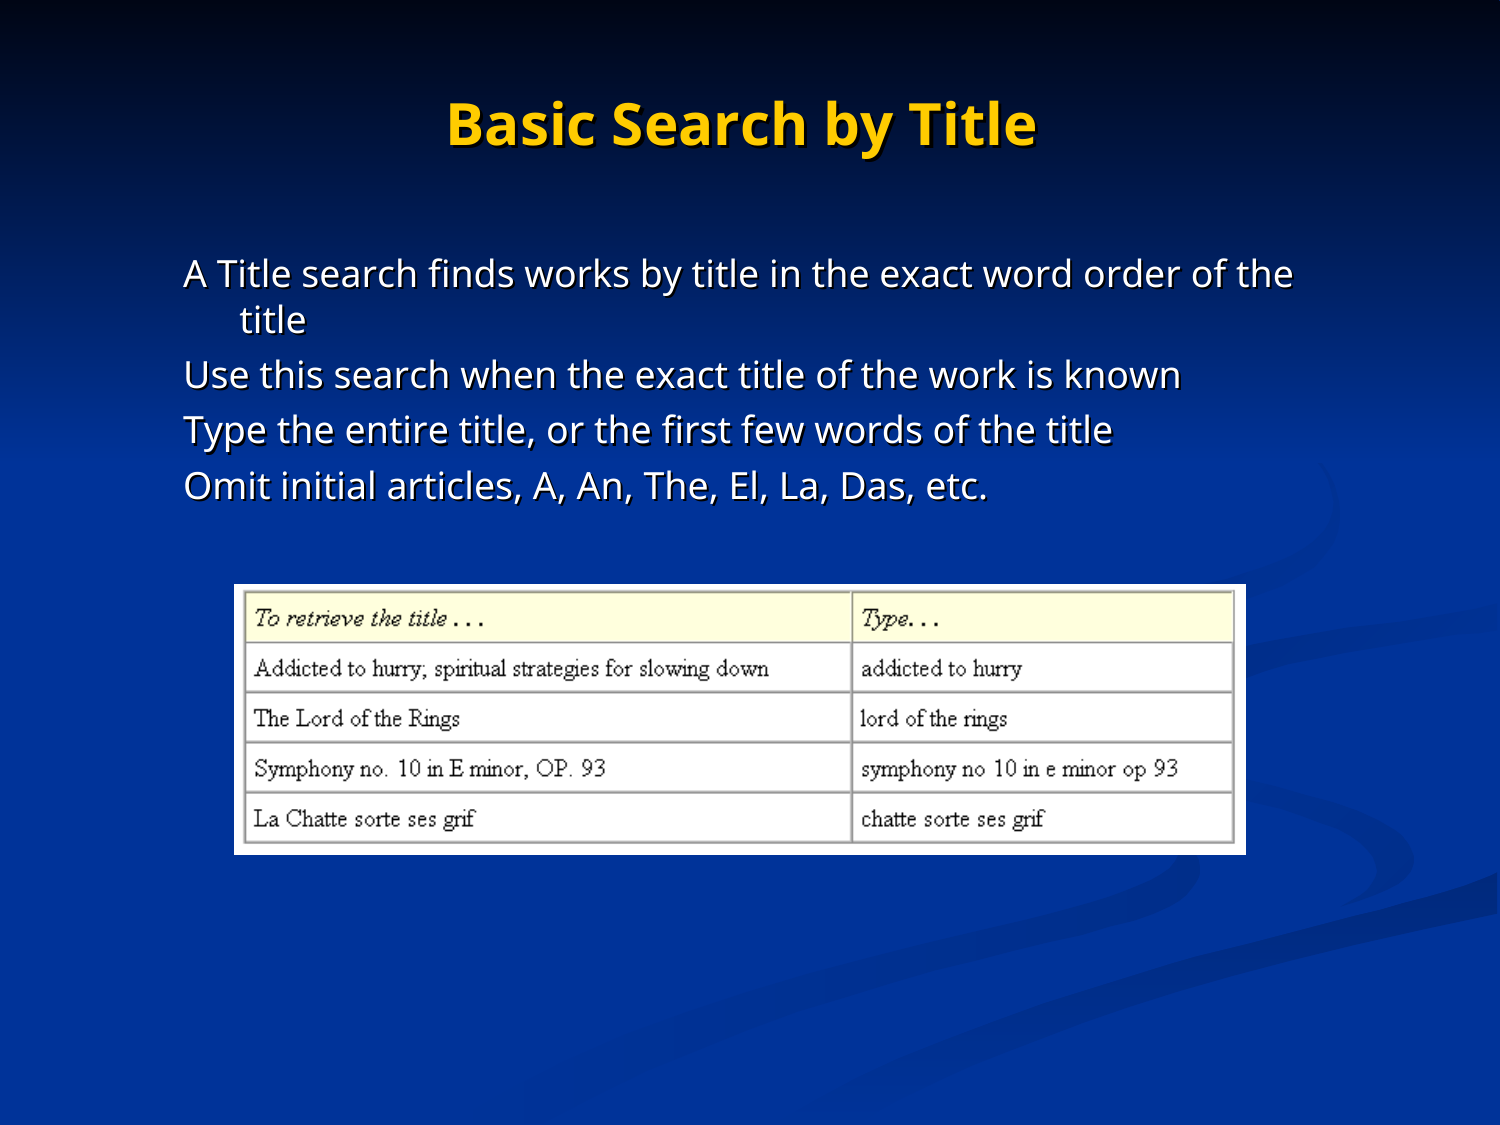

# Basic Search by Title
A Title search finds works by title in the exact word order of the title
Use this search when the exact title of the work is known
Type the entire title, or the first few words of the title
Omit initial articles, A, An, The, El, La, Das, etc.